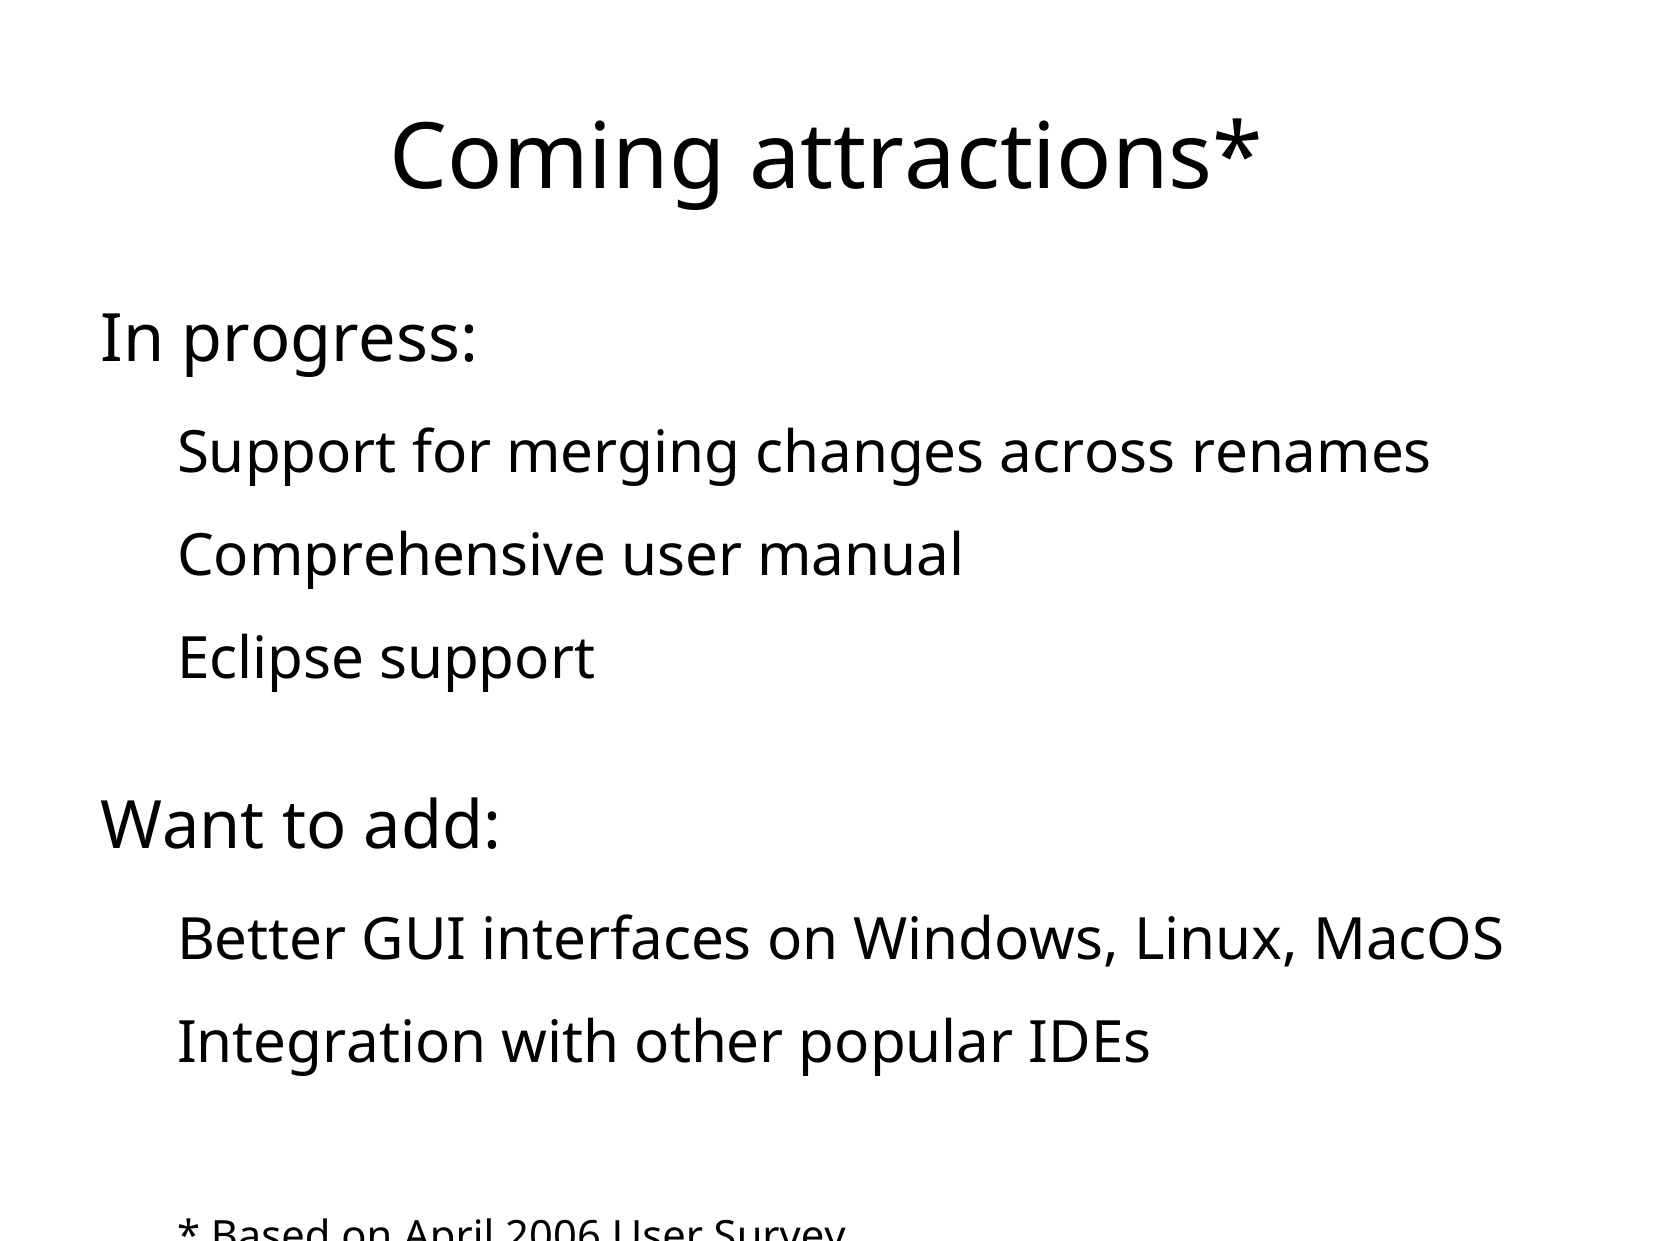

# Coming attractions*
In progress:
Support for merging changes across renames
Comprehensive user manual
Eclipse support
Want to add:
Better GUI interfaces on Windows, Linux, MacOS
Integration with other popular IDEs
* Based on April 2006 User Survey